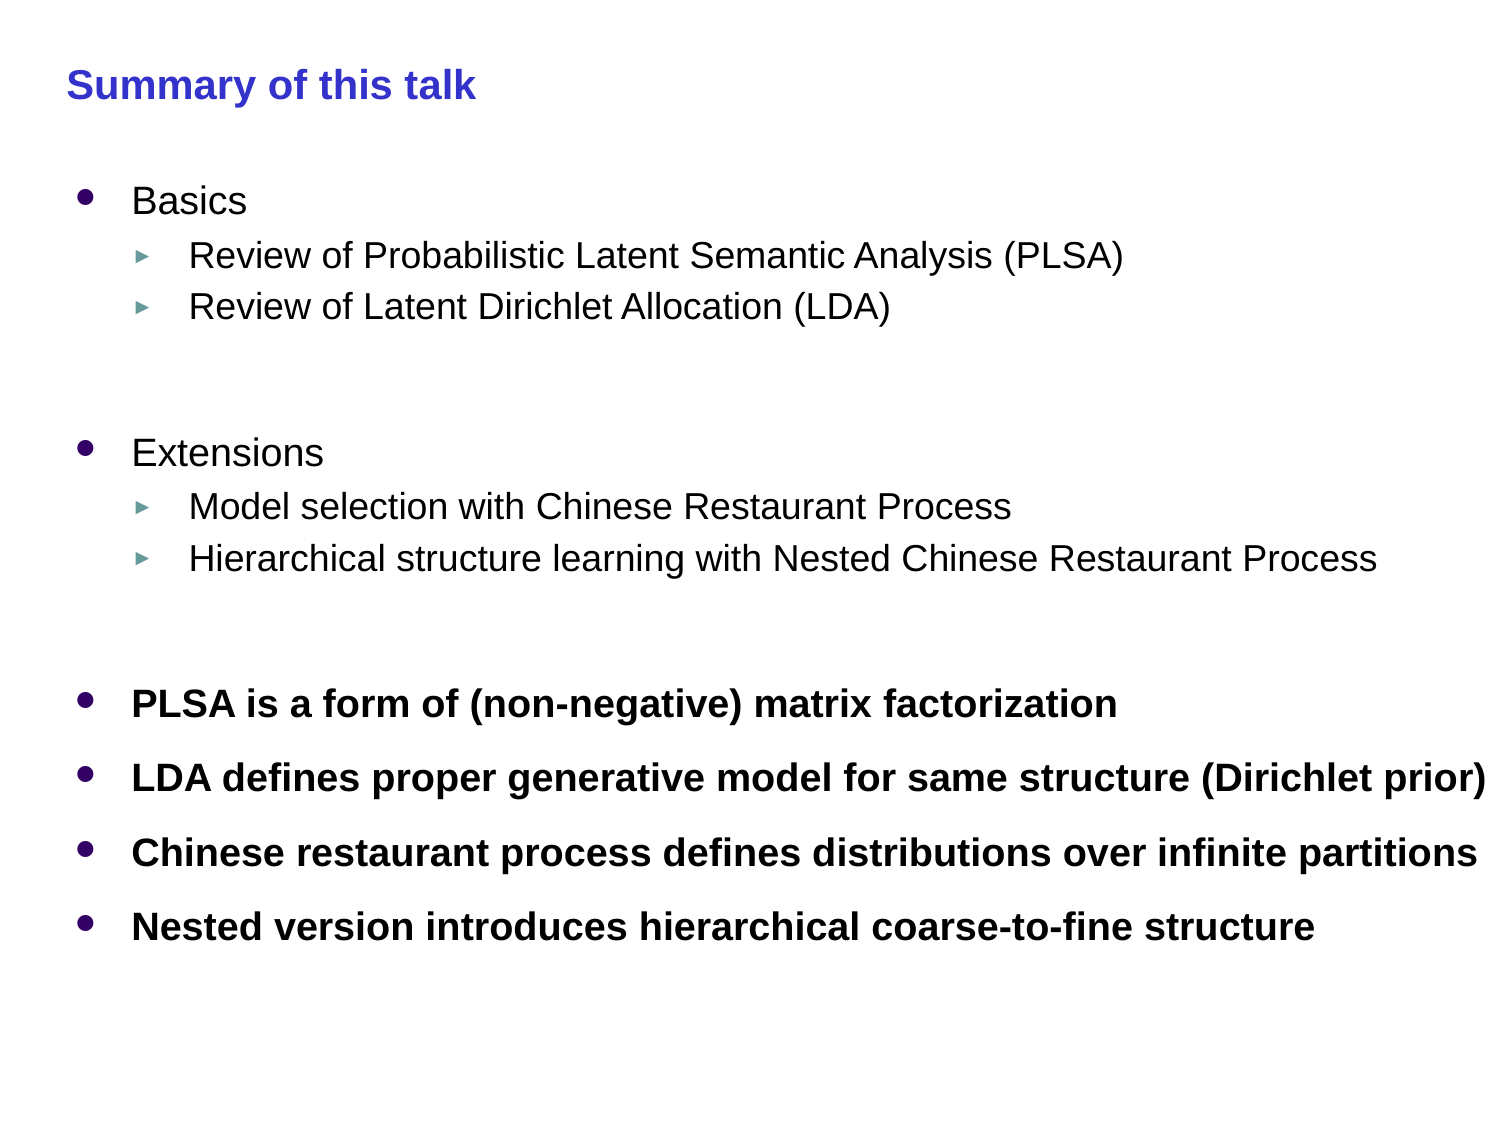

# Summary of this talk
Basics
Review of Probabilistic Latent Semantic Analysis (PLSA)
Review of Latent Dirichlet Allocation (LDA)
Extensions
Model selection with Chinese Restaurant Process
Hierarchical structure learning with Nested Chinese Restaurant Process
PLSA is a form of (non-negative) matrix factorization
LDA defines proper generative model for same structure (Dirichlet prior)
Chinese restaurant process defines distributions over infinite partitions
Nested version introduces hierarchical coarse-to-fine structure